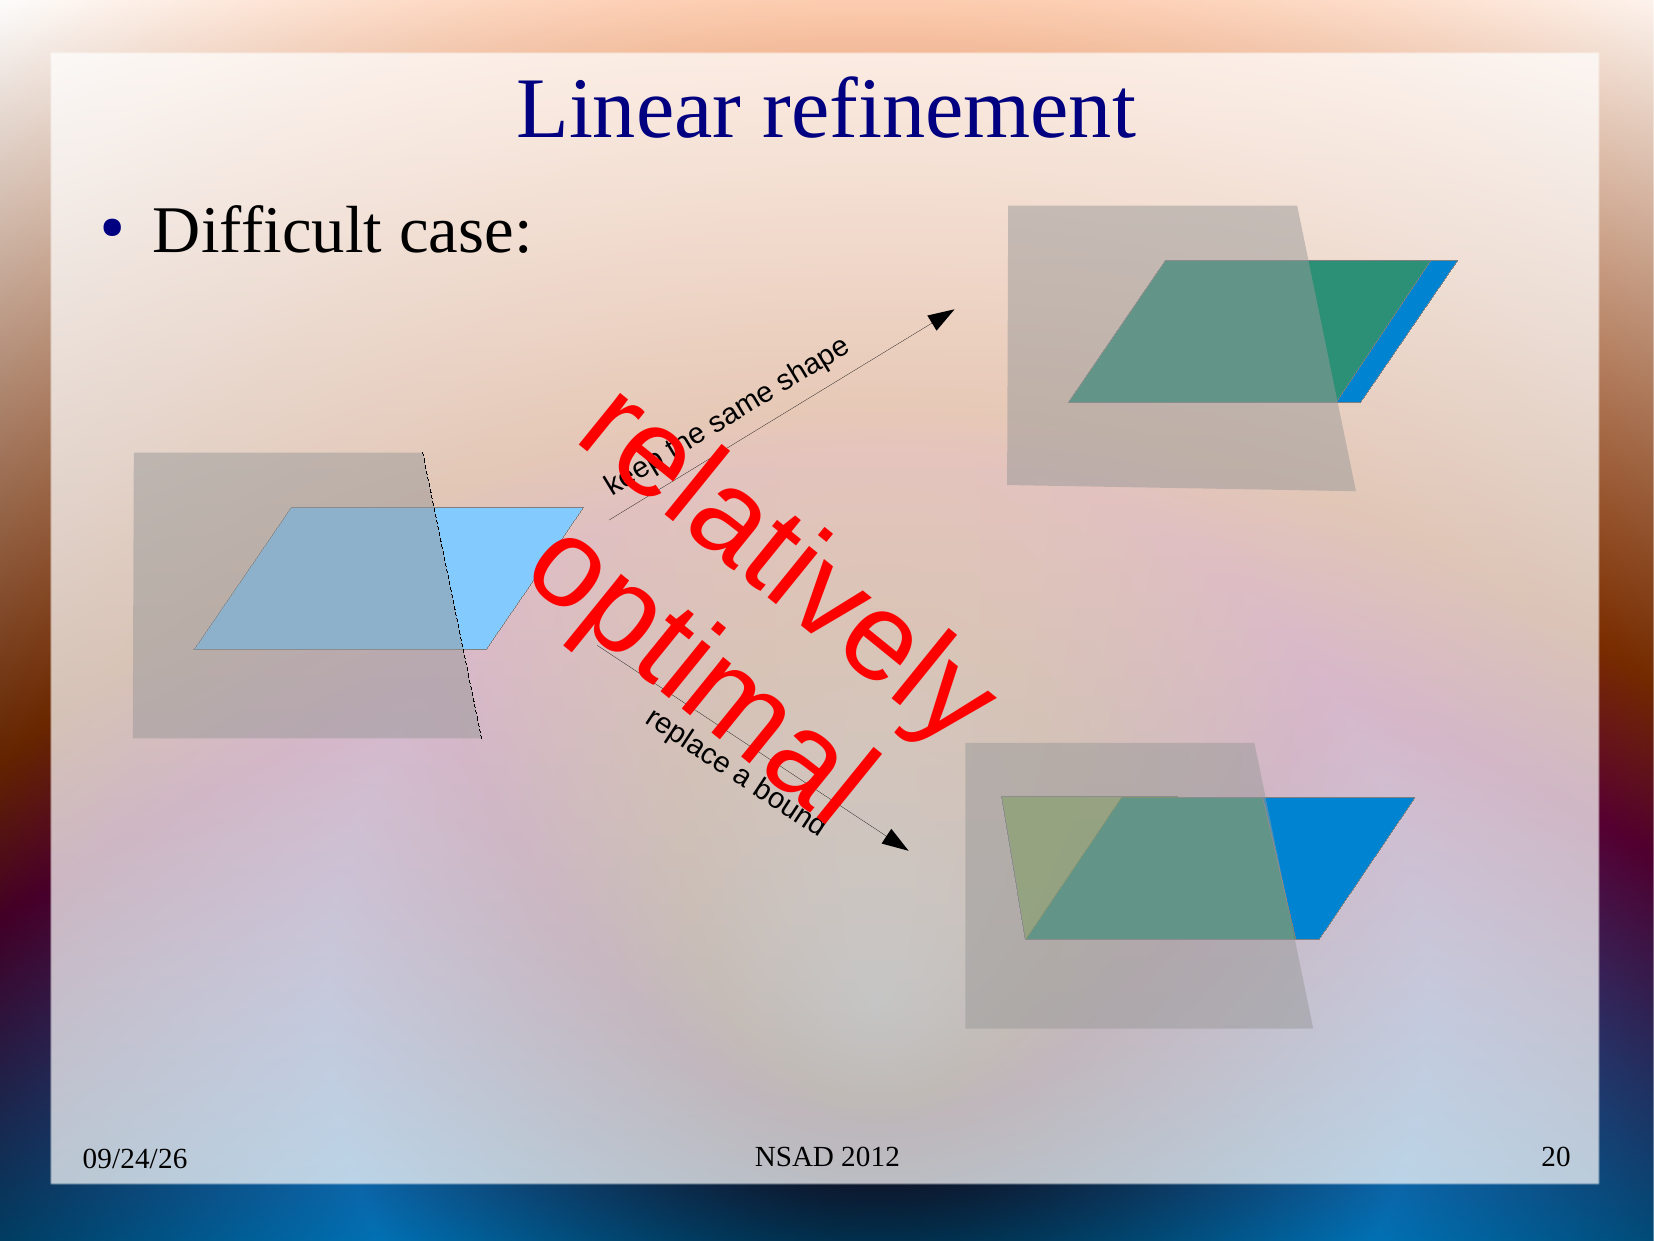

# Linear refinement
Difficult case:
keep the same shape
relatively optimal
replace a bound
NSAD 2012
20